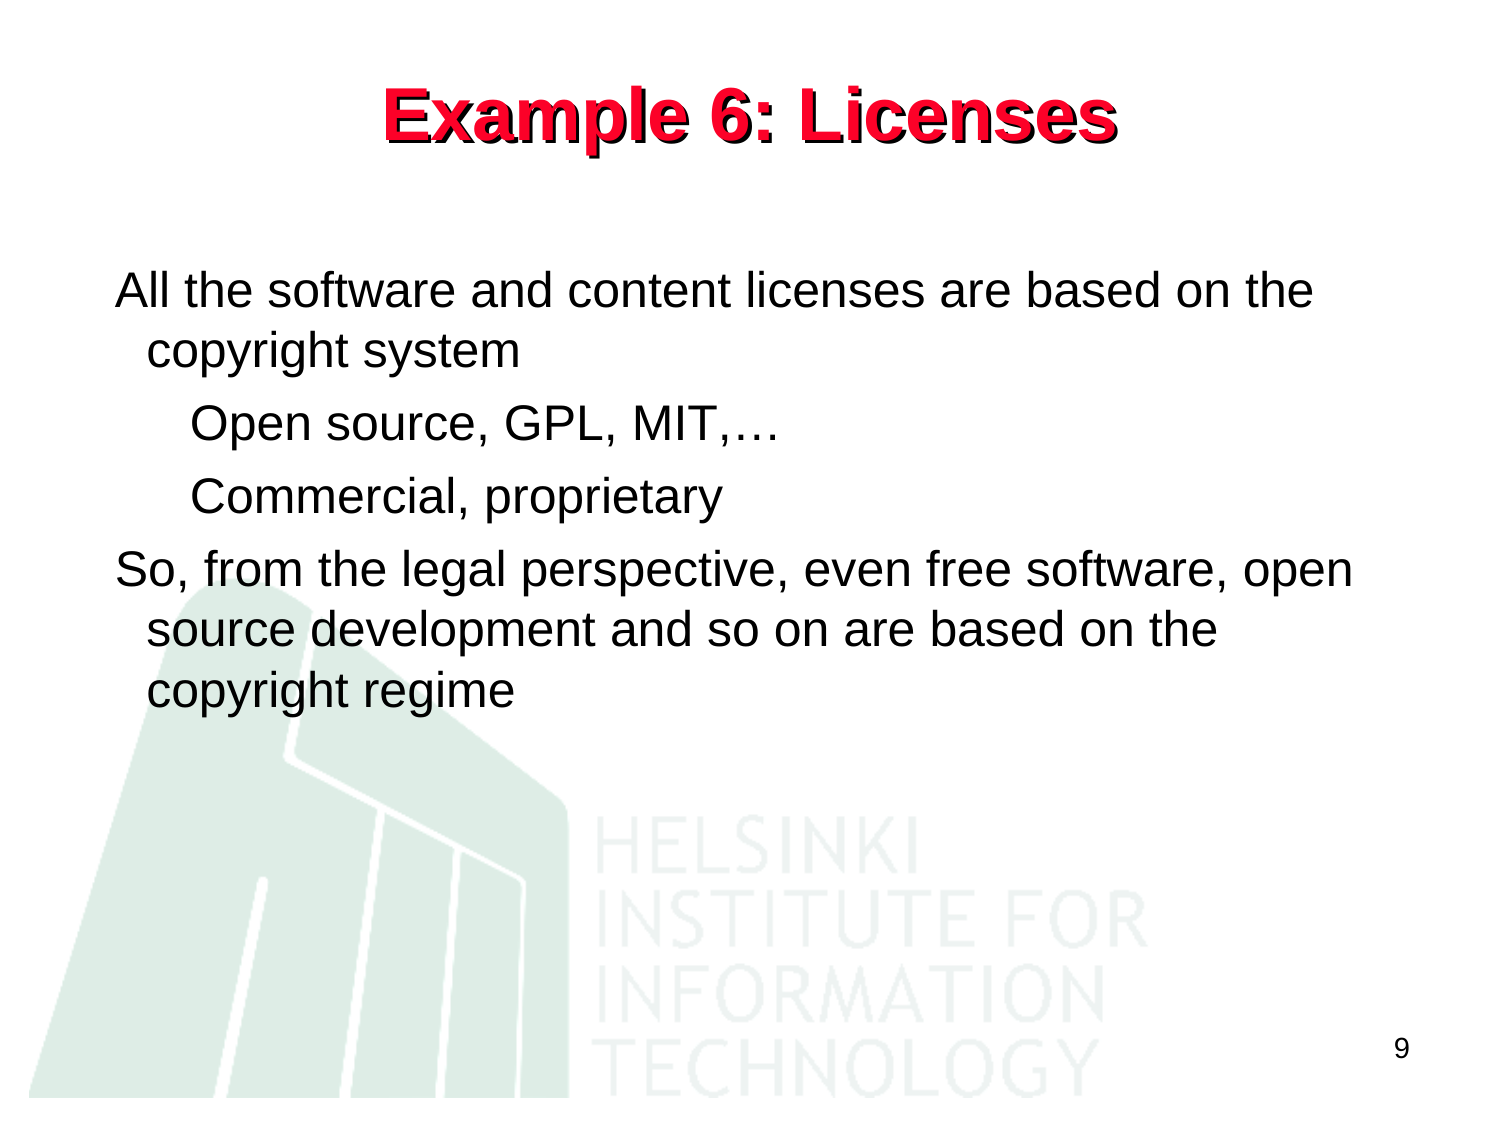

# Example 6: Licenses
All the software and content licenses are based on the copyright system
Open source, GPL, MIT,…
Commercial, proprietary
So, from the legal perspective, even free software, open source development and so on are based on the copyright regime
9